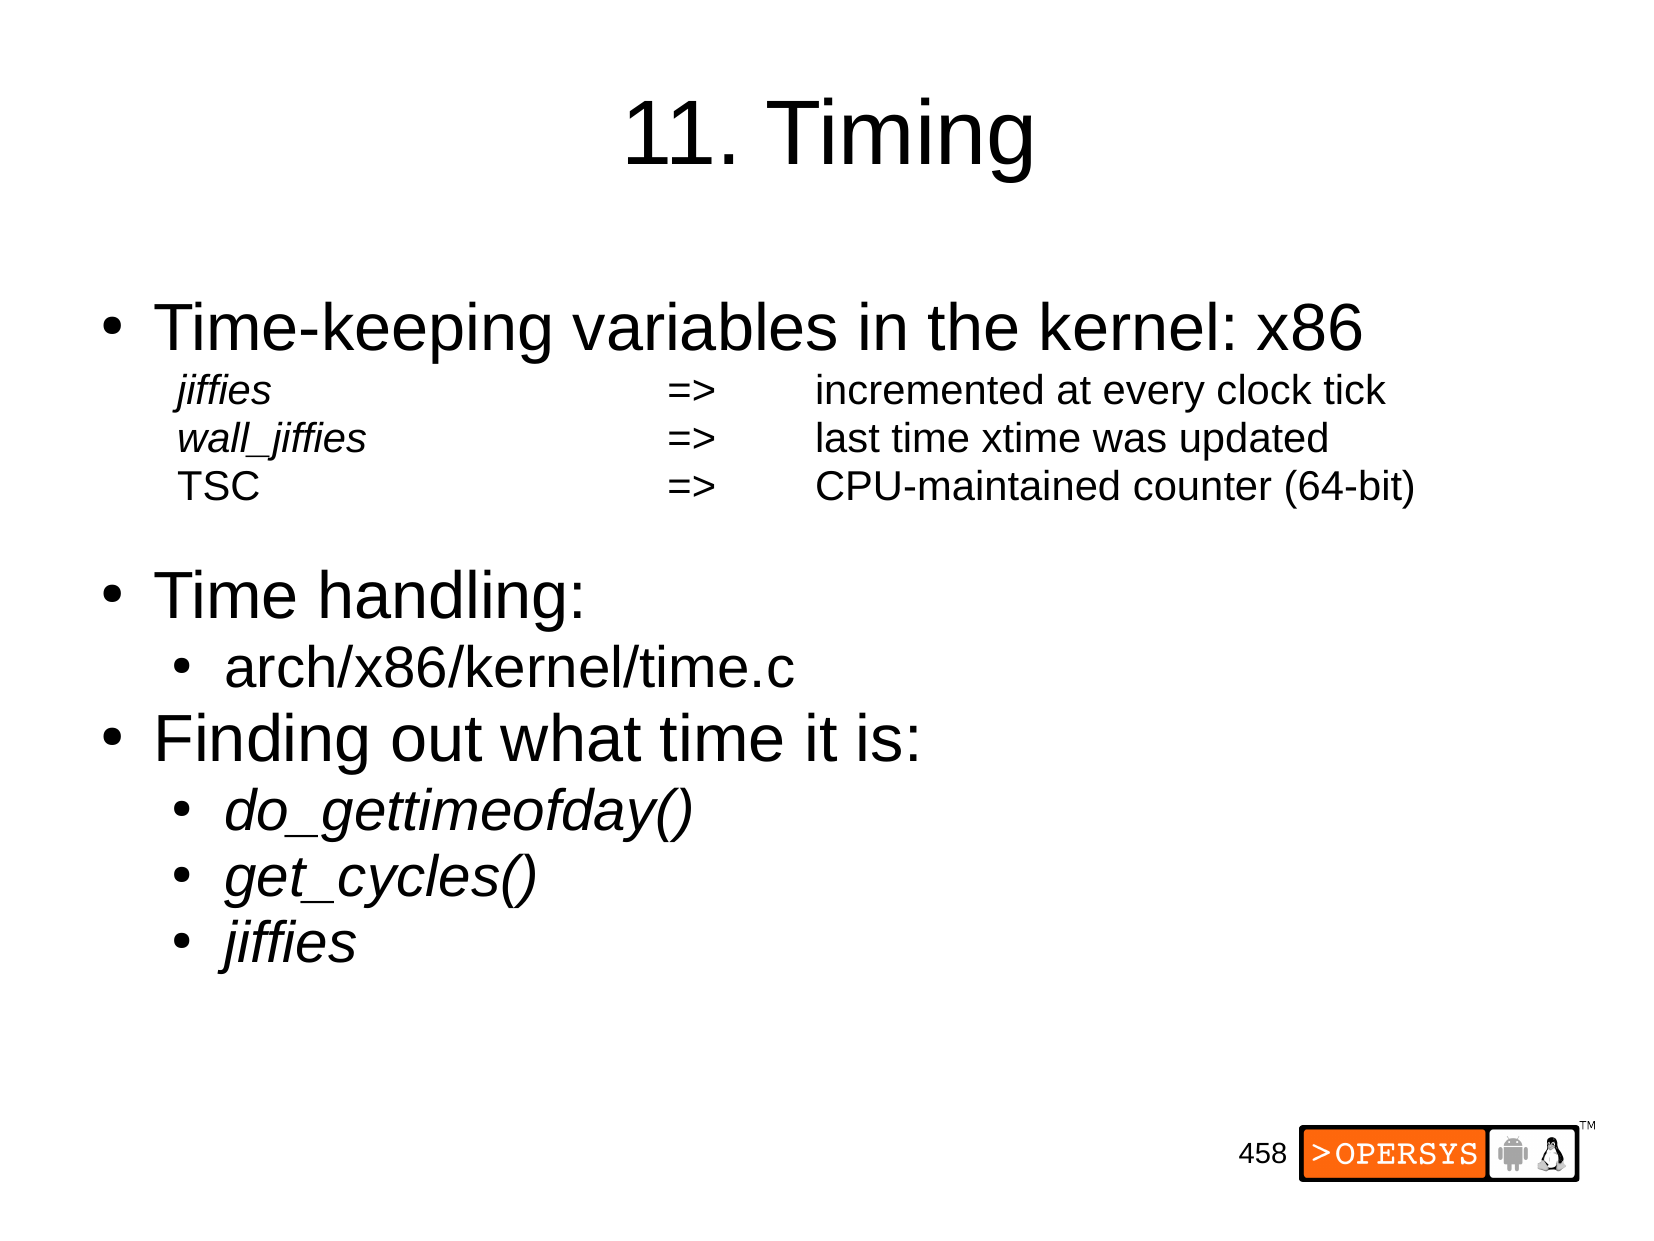

# 11. Timing
Time-keeping variables in the kernel: x86
jiffies						=>		incremented at every clock tick
wall_jiffies					=>		last time xtime was updated
TSC						=>		CPU-maintained counter (64-bit)
Time handling:
arch/x86/kernel/time.c
Finding out what time it is:
do_gettimeofday()
get_cycles()
jiffies